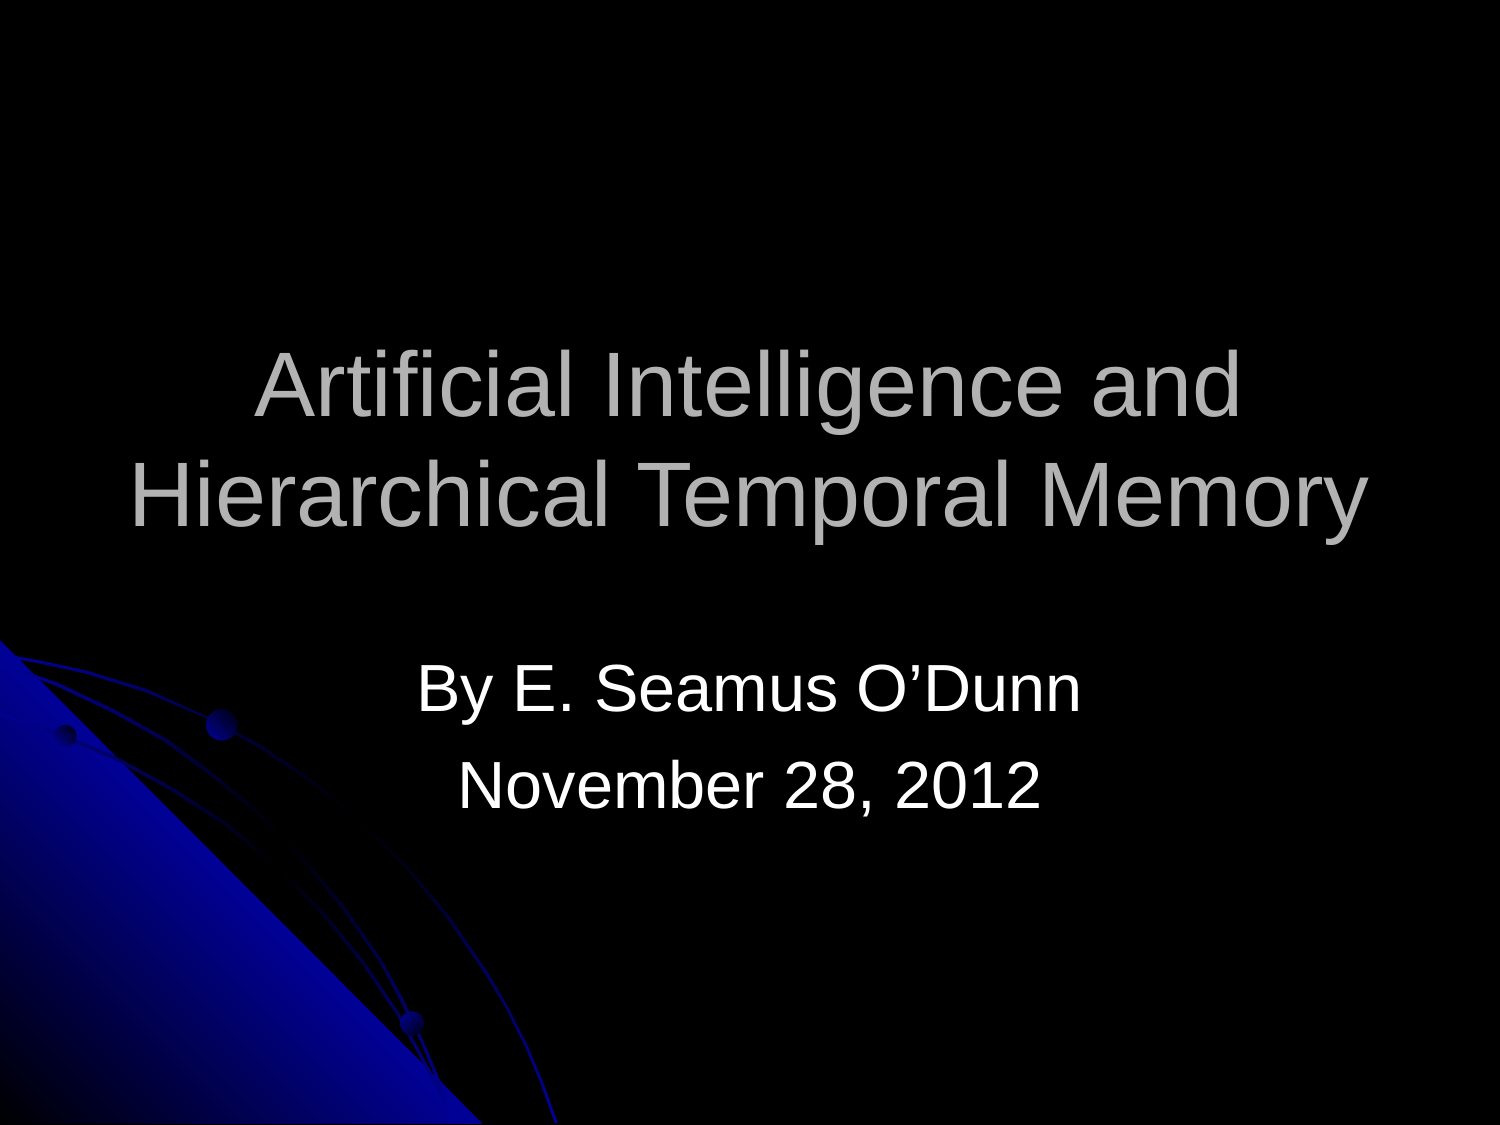

# Artificial Intelligence and Hierarchical Temporal Memory
By E. Seamus O’Dunn
November 28, 2012